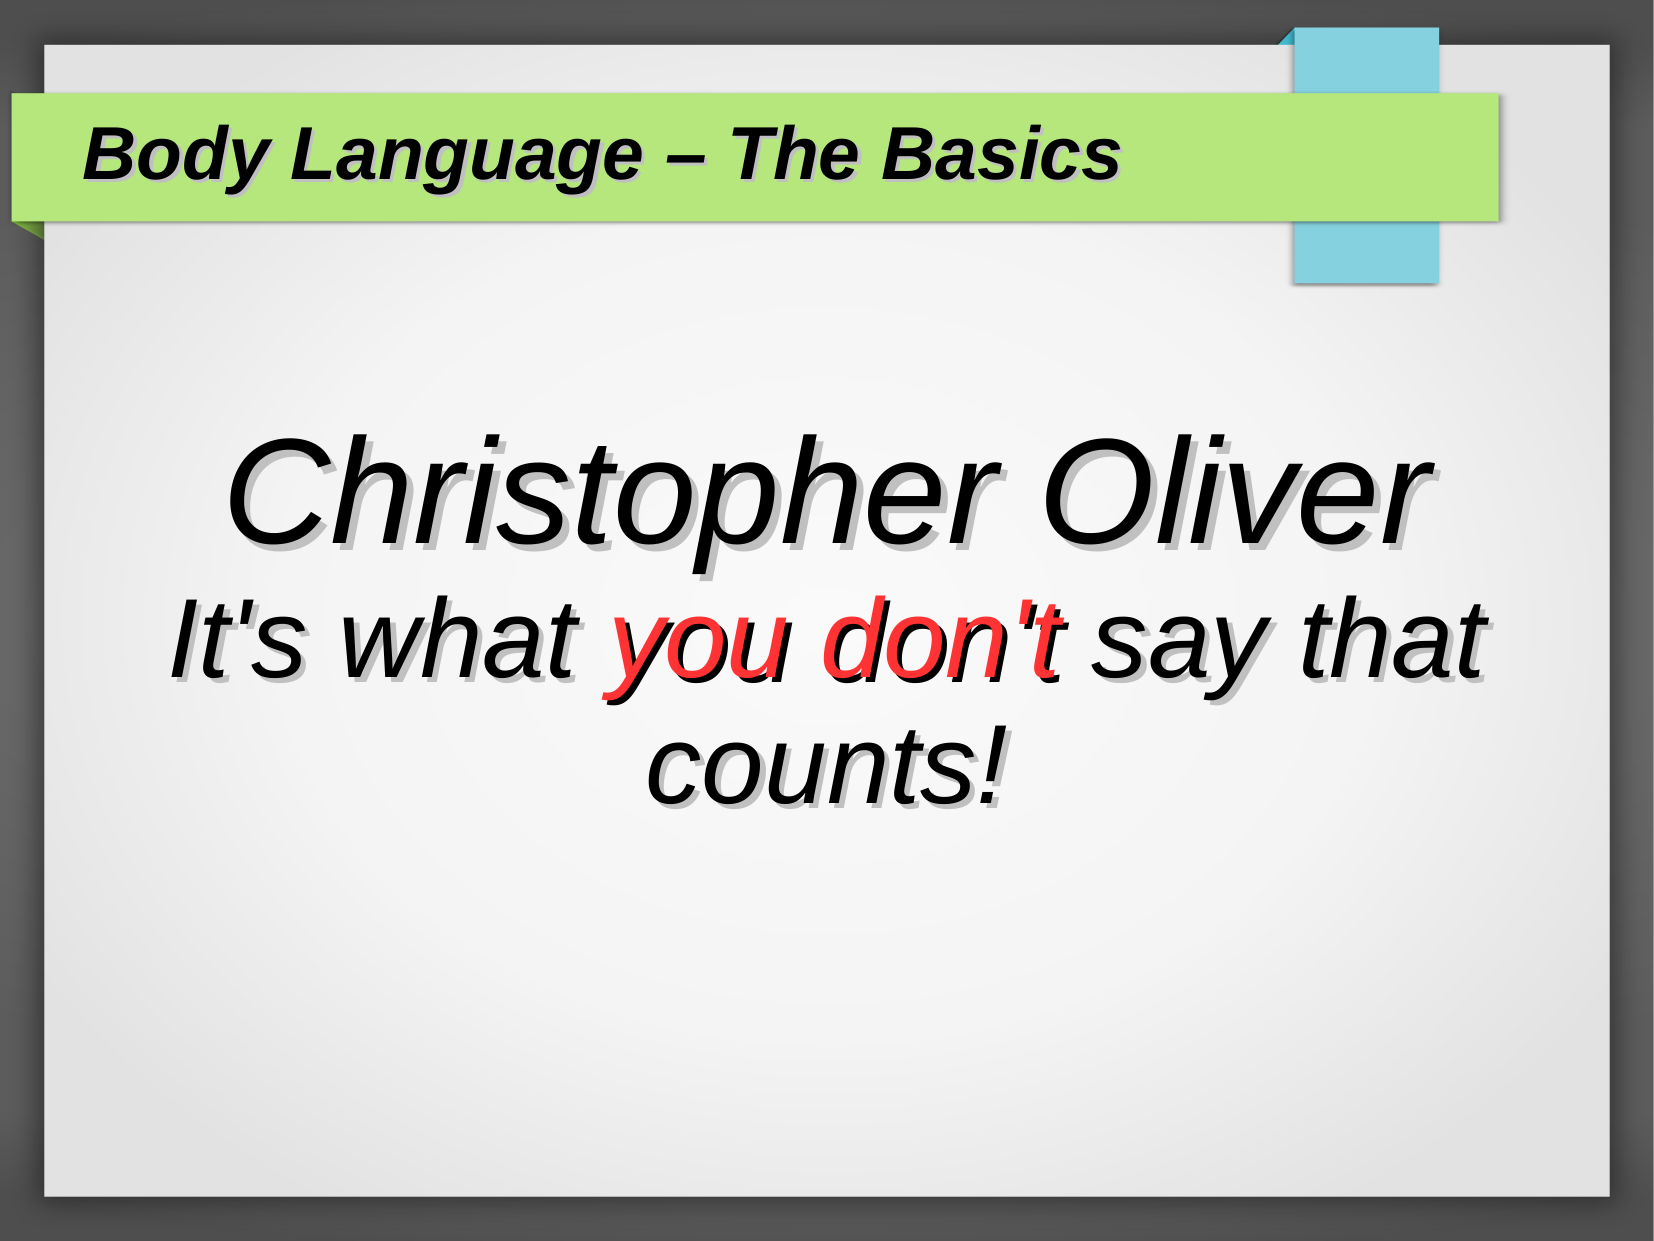

# Body Language – The Basics
Christopher Oliver
It's what you don't say that counts!